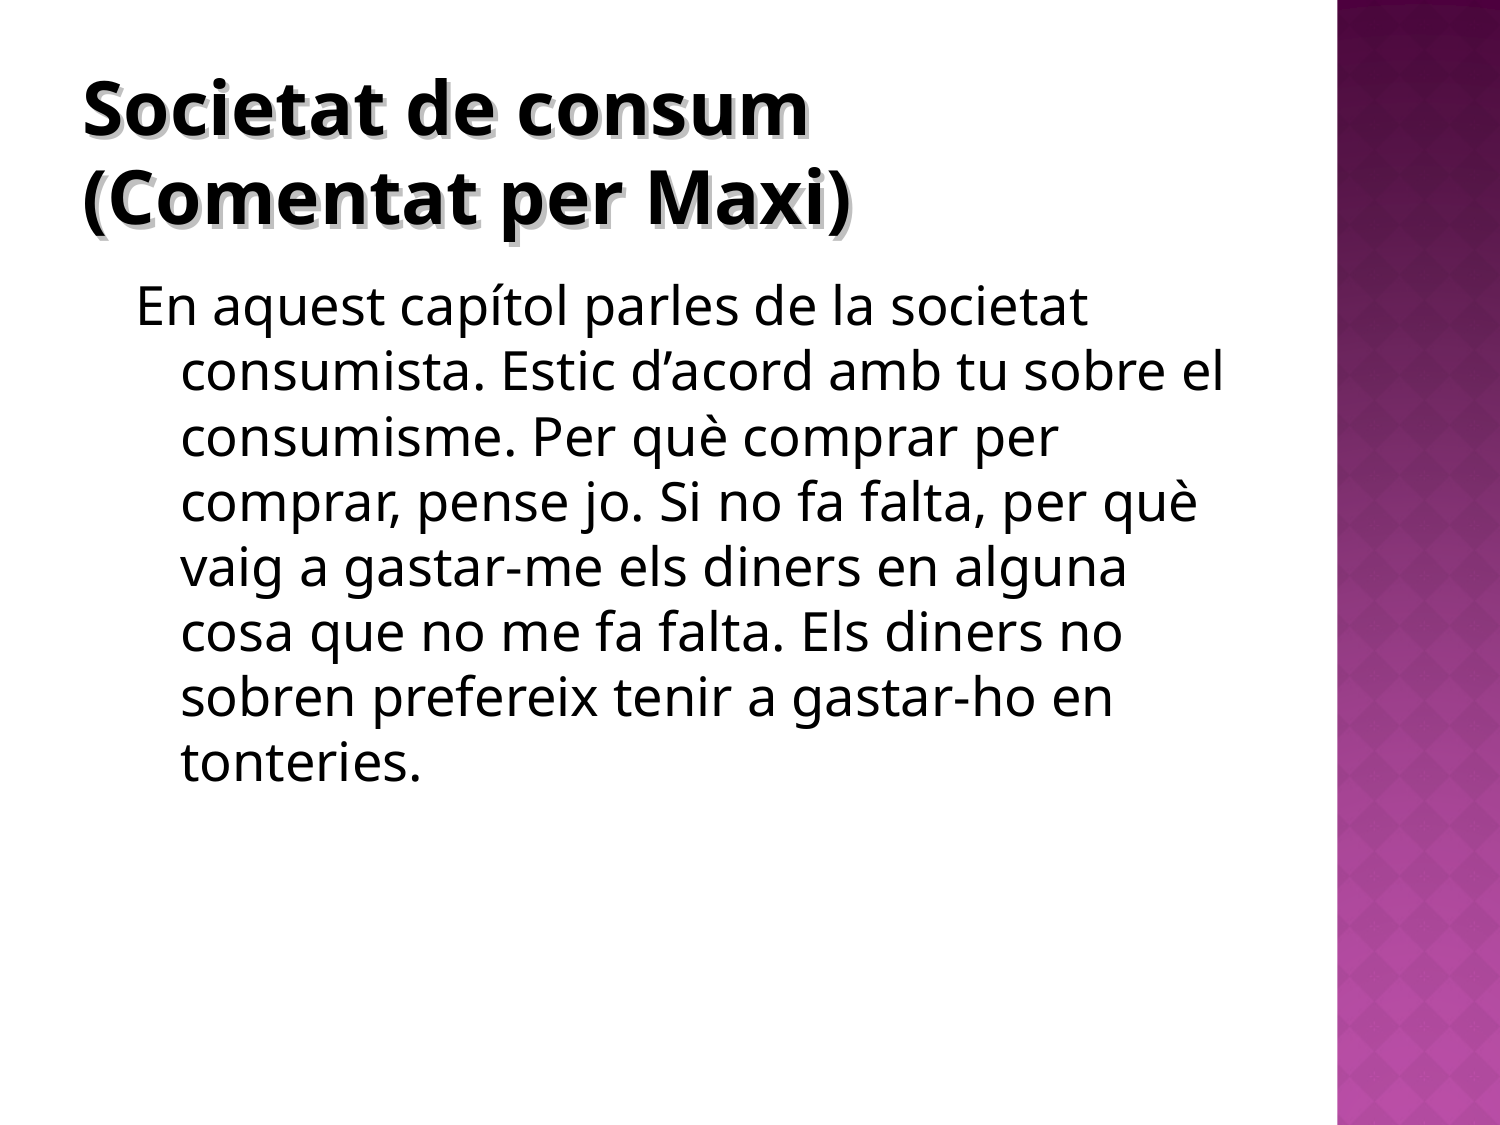

# Societat de consum (Comentat per Maxi)
En aquest capítol parles de la societat consumista. Estic d’acord amb tu sobre el consumisme. Per què comprar per comprar, pense jo. Si no fa falta, per què vaig a gastar-me els diners en alguna cosa que no me fa falta. Els diners no sobren prefereix tenir a gastar-ho en tonteries.